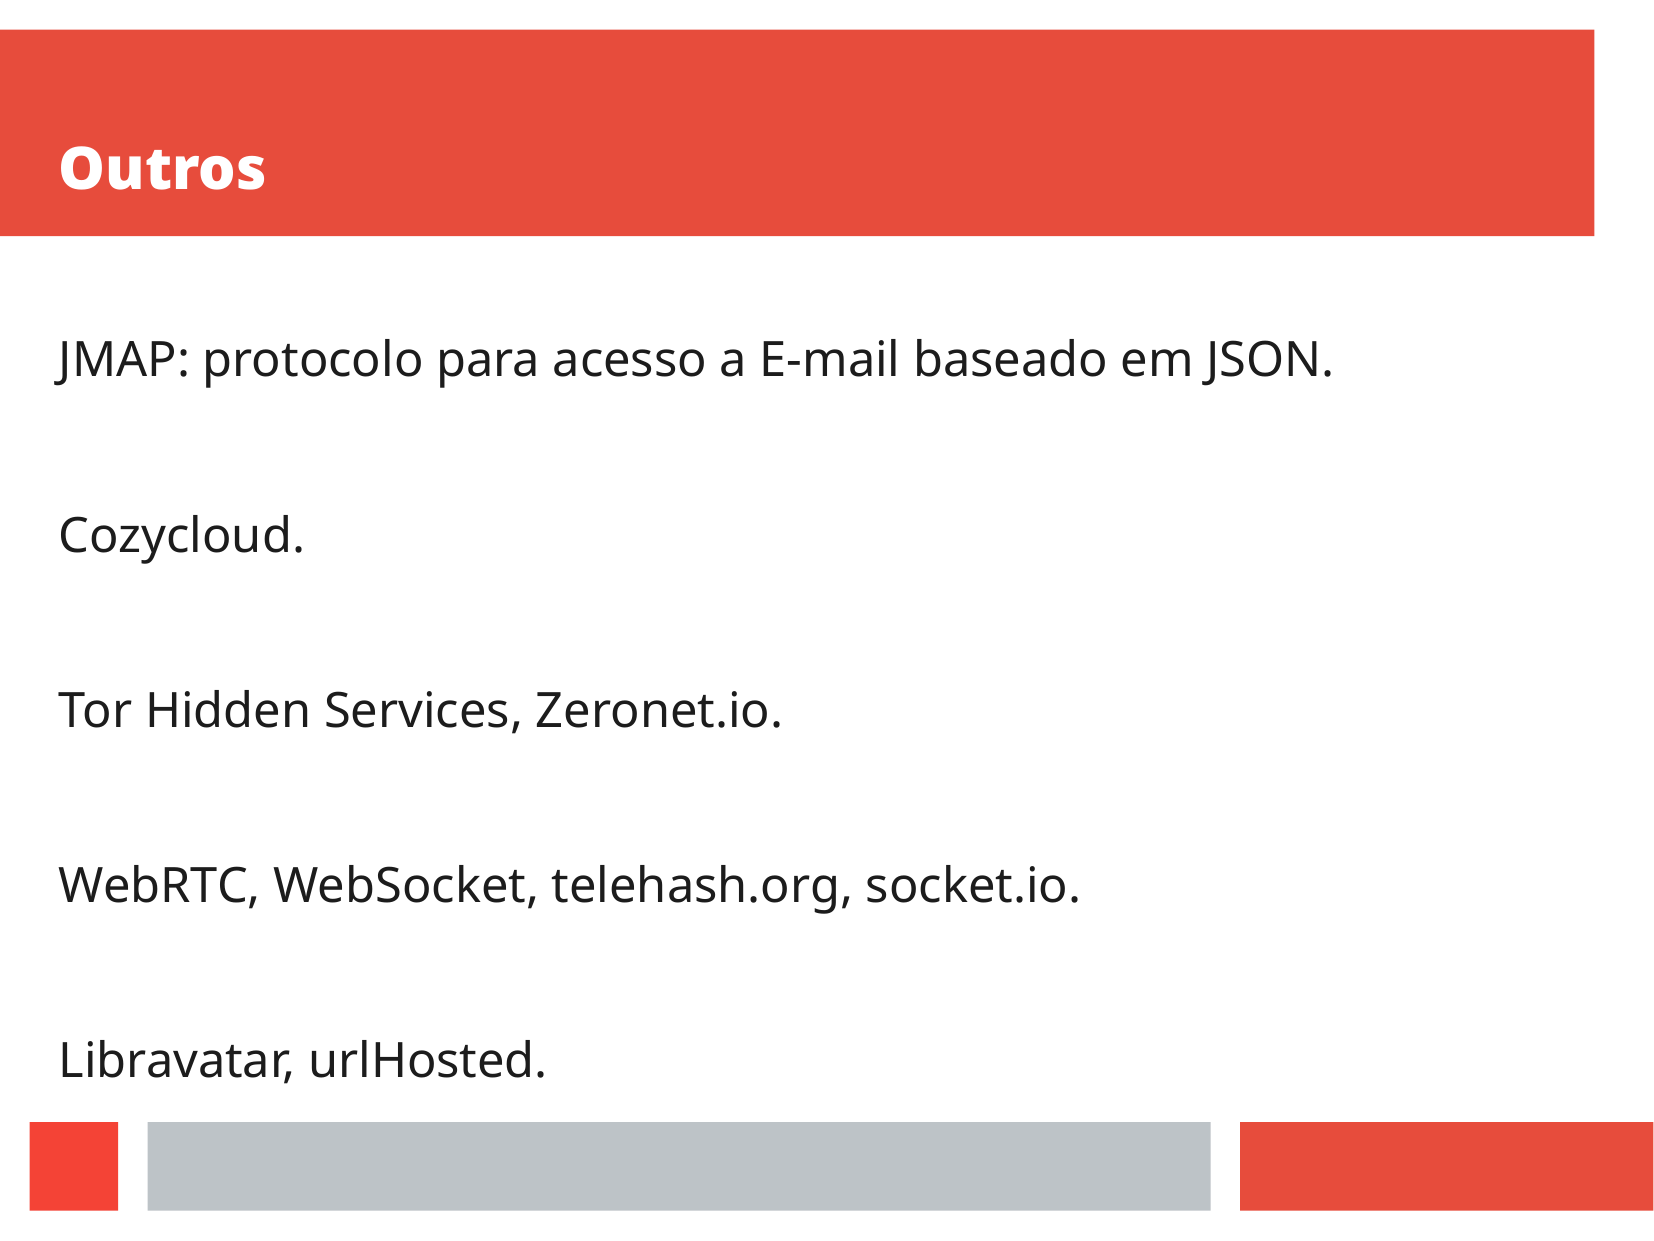

# Outros
JMAP: protocolo para acesso a E-mail baseado em JSON.
Cozycloud.
Tor Hidden Services, Zeronet.io.
WebRTC, WebSocket, telehash.org, socket.io.
Libravatar, urlHosted.